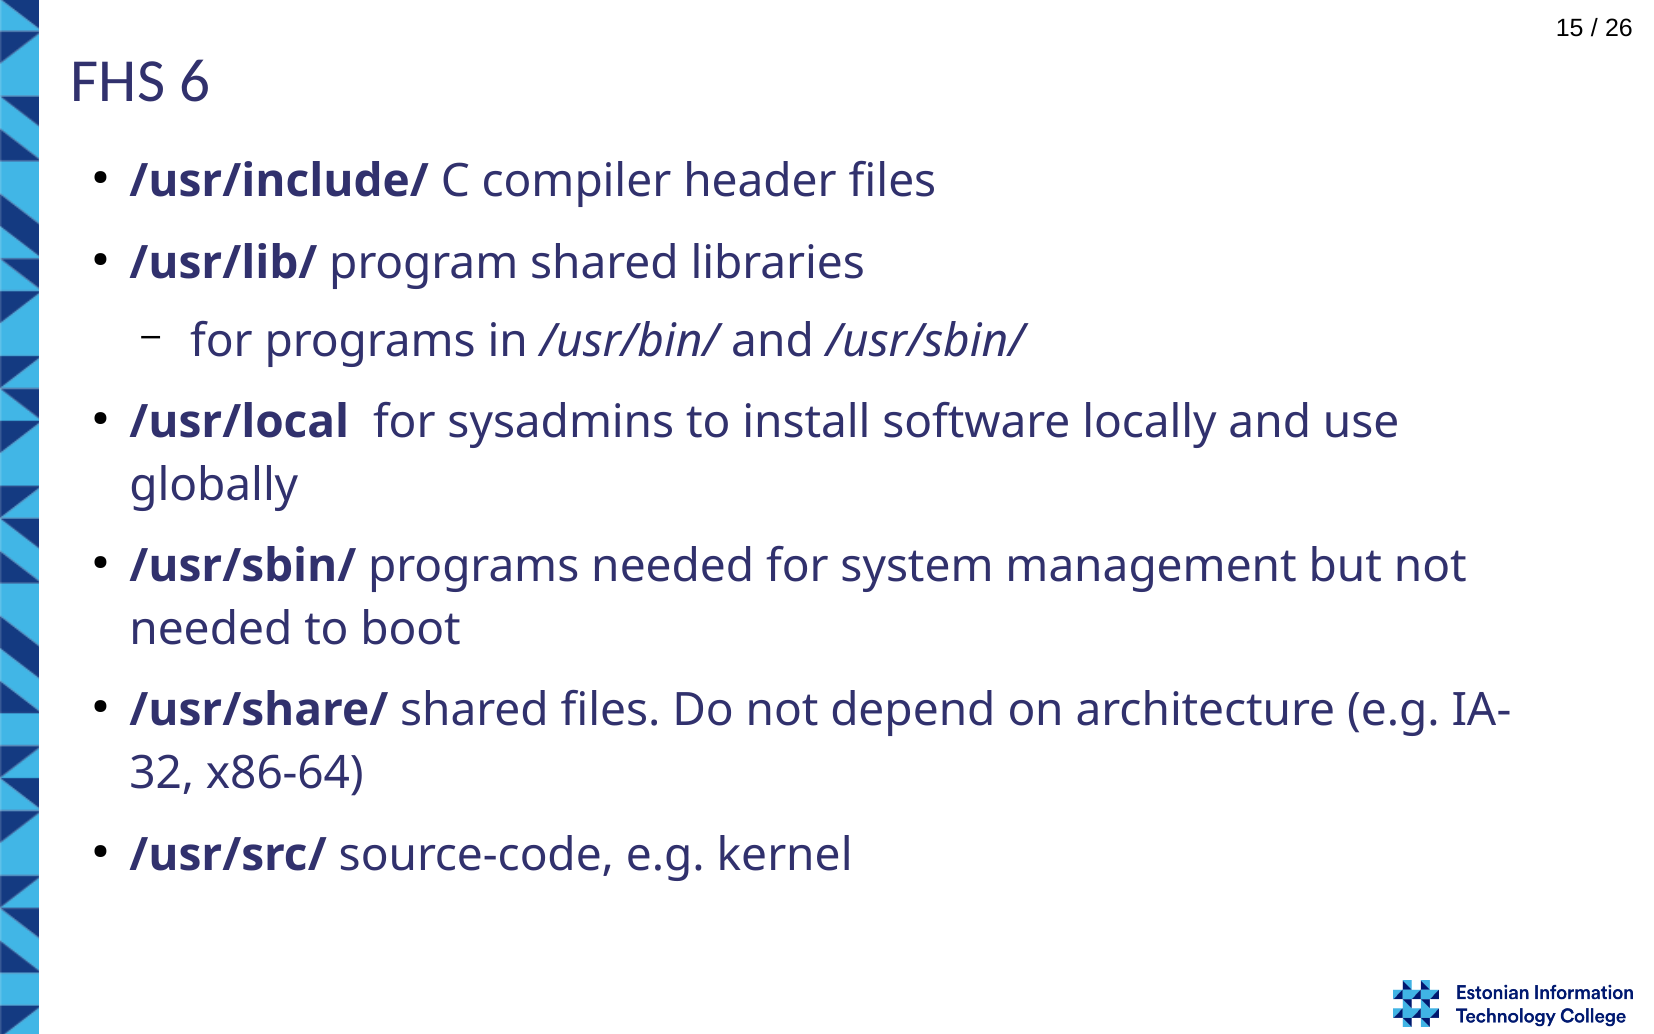

# FHS 6
/usr/include/ C compiler header files
/usr/lib/ program shared libraries
 for programs in /usr/bin/ and /usr/sbin/
/usr/local for sysadmins to install software locally and use globally
/usr/sbin/ programs needed for system management but not needed to boot
/usr/share/ shared files. Do not depend on architecture (e.g. IA-32, x86-64)
/usr/src/ source-code, e.g. kernel